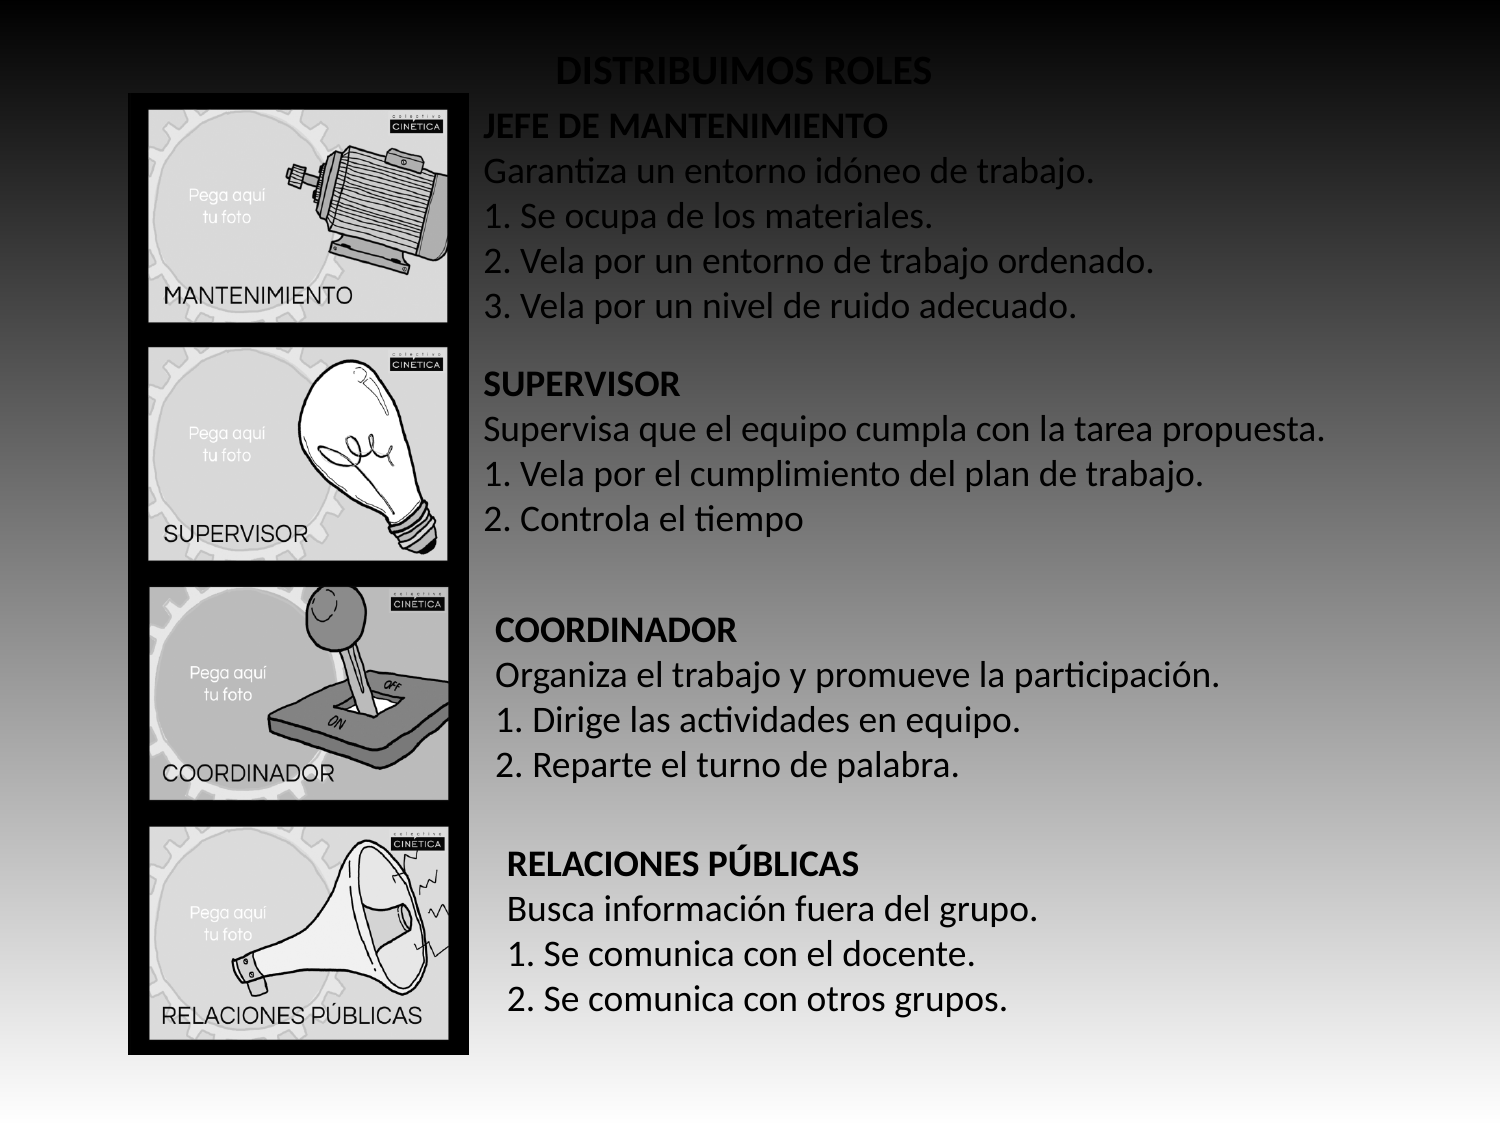

DISTRIBUIMOS ROLES
JEFE DE MANTENIMIENTO
Garantiza un entorno idóneo de trabajo.
1. Se ocupa de los materiales.
2. Vela por un entorno de trabajo ordenado.
3. Vela por un nivel de ruido adecuado.
SUPERVISOR
Supervisa que el equipo cumpla con la tarea propuesta.
1. Vela por el cumplimiento del plan de trabajo.
2. Controla el tiempo
COORDINADOR
Organiza el trabajo y promueve la participación.
1. Dirige las actividades en equipo.
2. Reparte el turno de palabra.
RELACIONES PÚBLICAS
Busca información fuera del grupo.
1. Se comunica con el docente.
2. Se comunica con otros grupos.